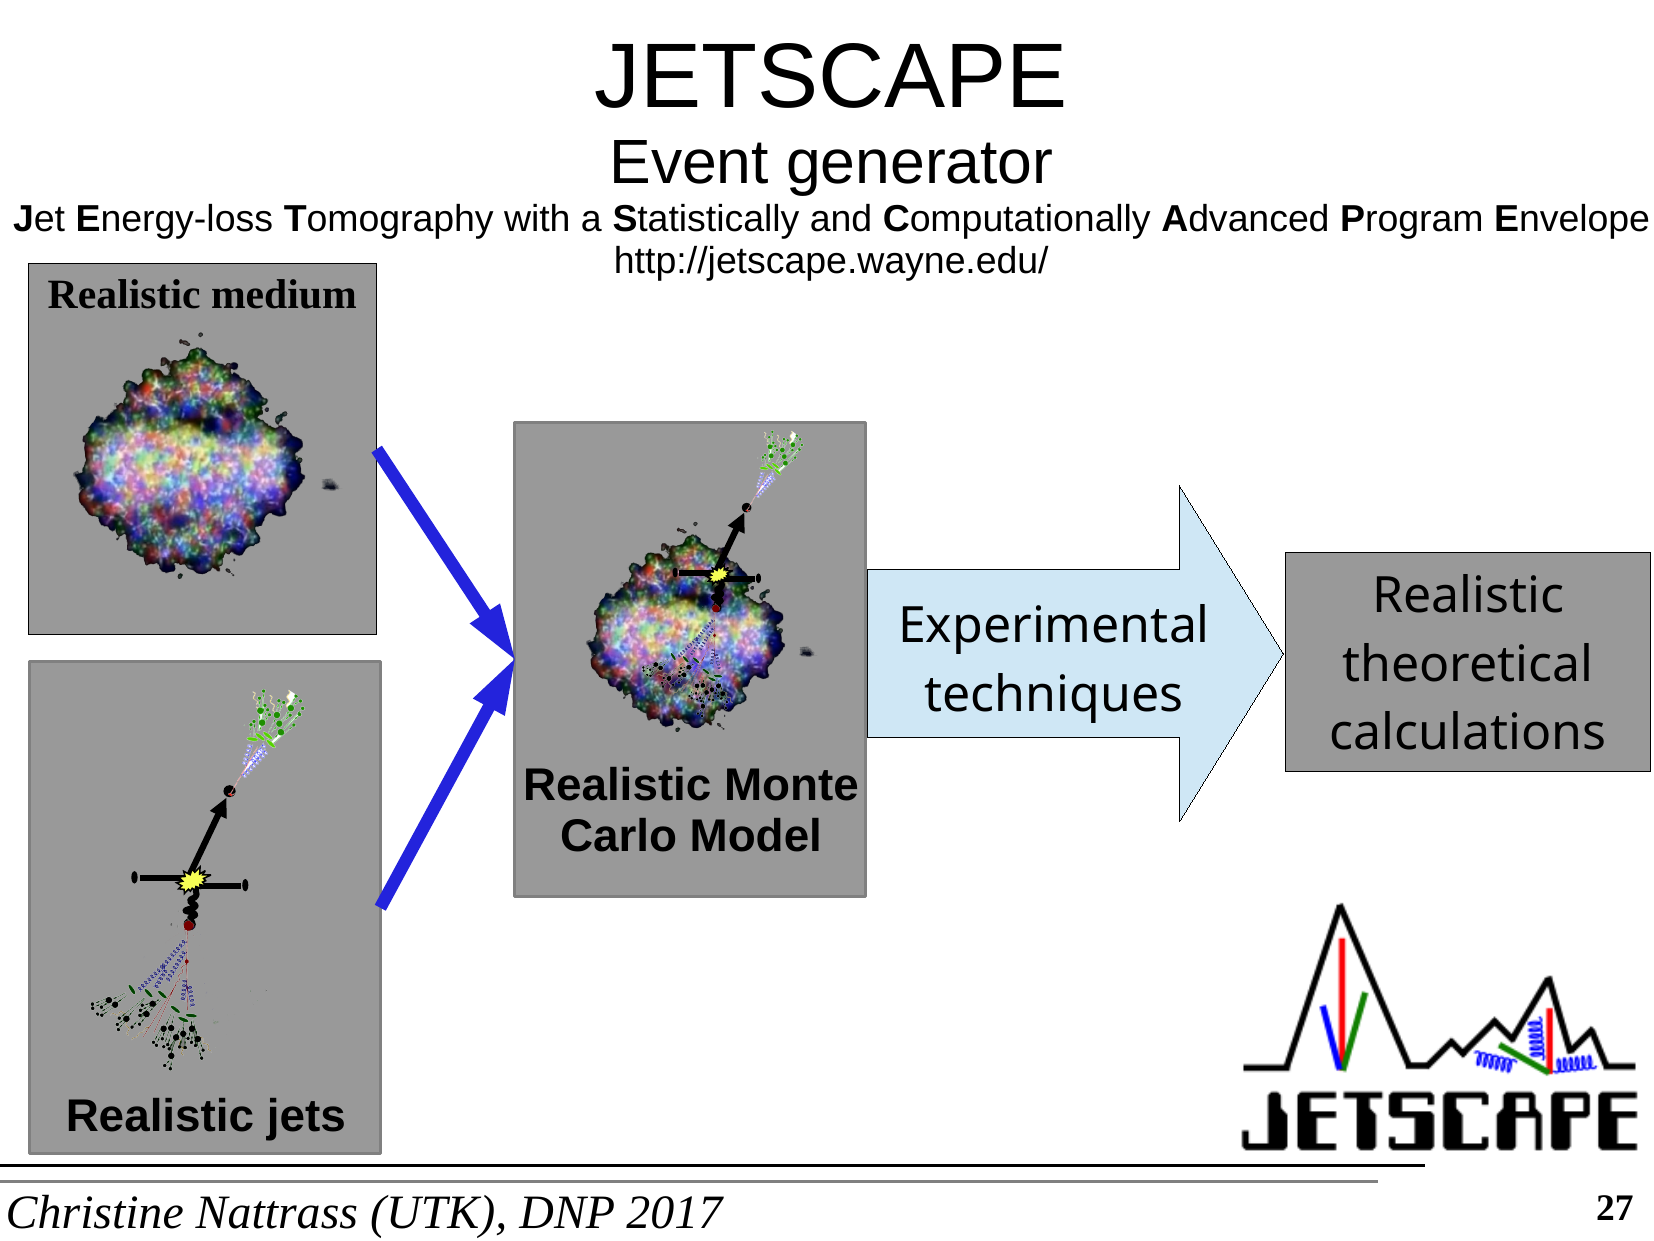

# JETSCAPE Event generator Jet Energy-loss Tomography with a Statistically and Computationally Advanced Program Envelope http://jetscape.wayne.edu/
Realistic medium
Realistic Monte Carlo Model
Experimental
techniques
Realistic
theoretical
calculations
Realistic jets